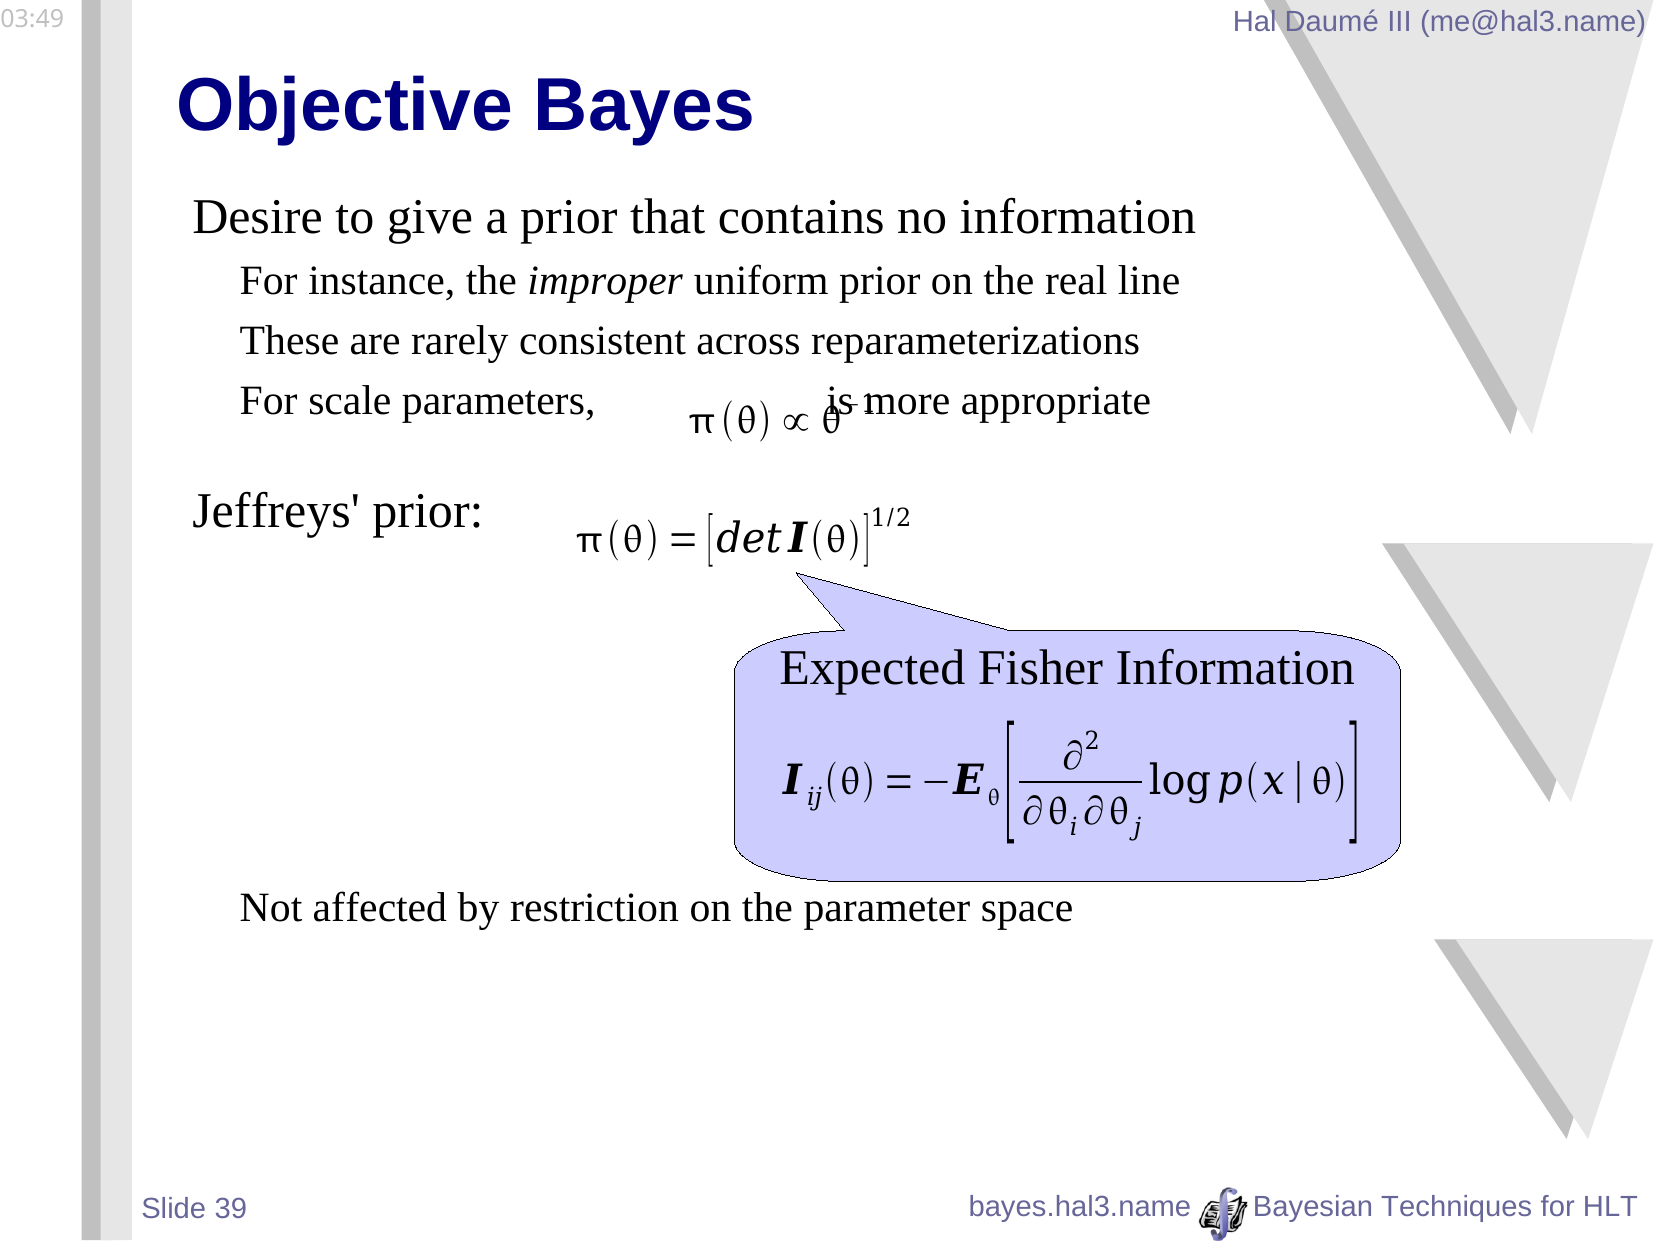

# Objective Bayes
Desire to give a prior that contains no information
For instance, the improper uniform prior on the real line
These are rarely consistent across reparameterizations
For scale parameters, is more appropriate
Jeffreys' prior:
Not affected by restriction on the parameter space
Expected Fisher Information